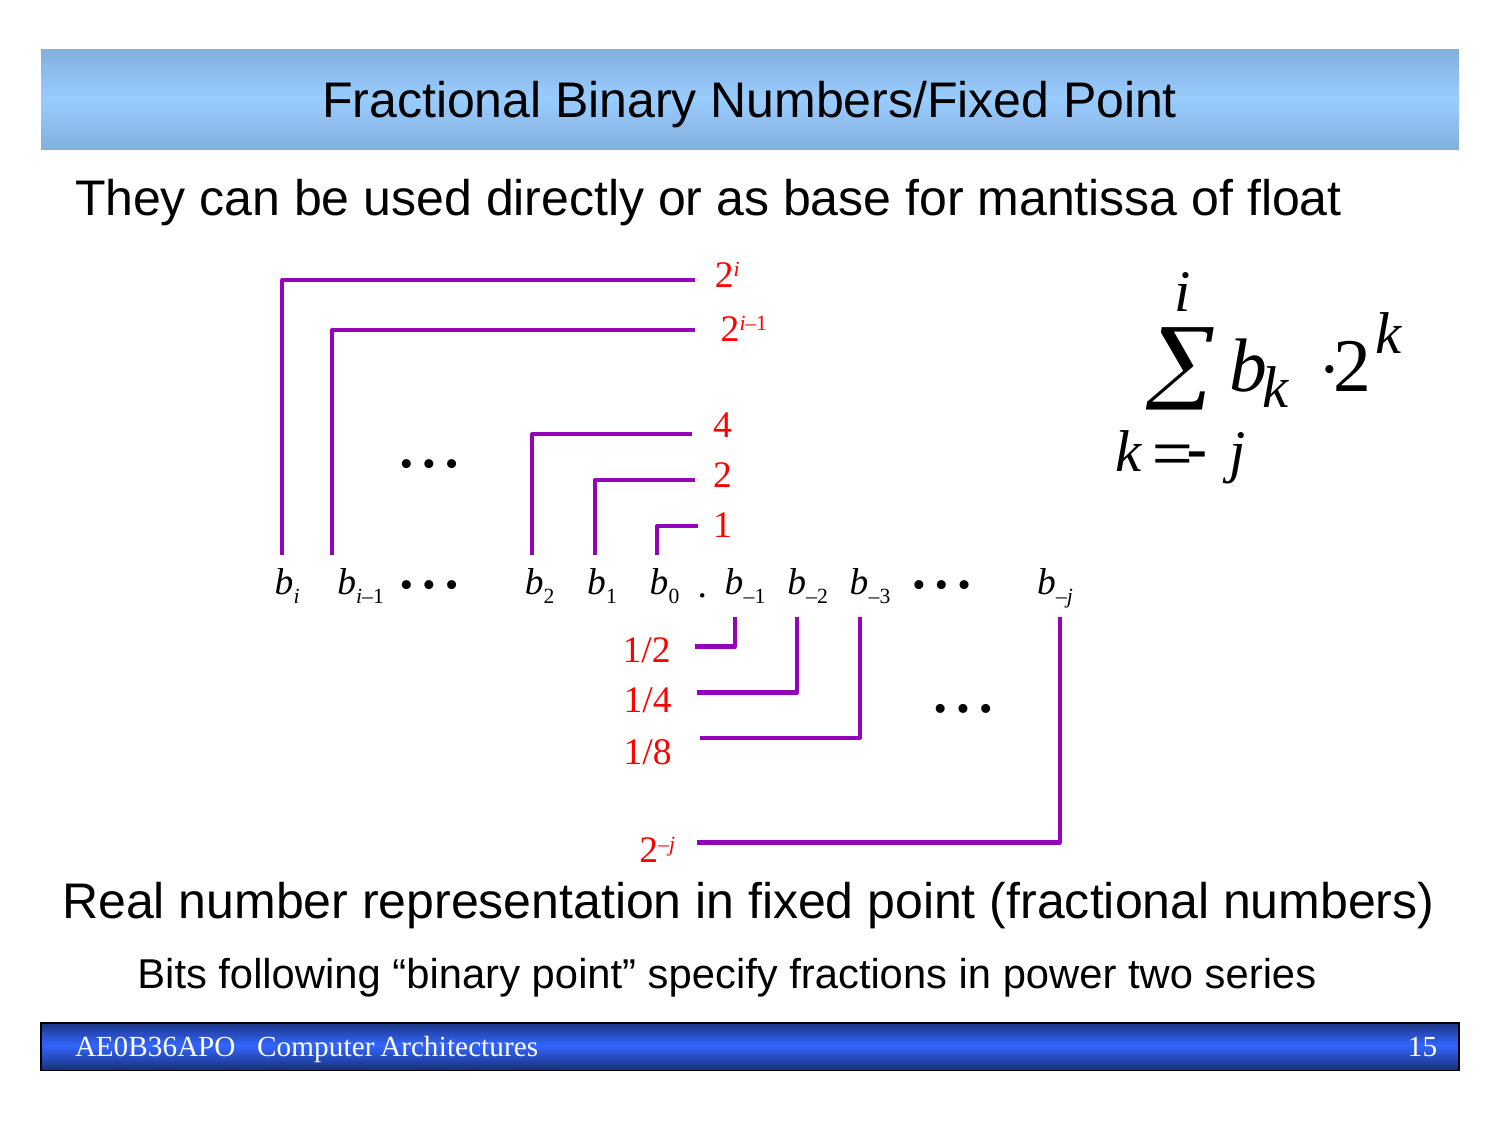

# Fractional Binary Numbers/Fixed Point
They can be used directly or as base for mantissa of float
2i
2i–1
4
• • •
2
1
bi
bi–1
• • •
b2
b1
b0
.
b–1
b–2
b–3
• • •
b–j
1/2
• • •
1/4
1/8
2–j
Real number representation in fixed point (fractional numbers)
Bits following “binary point” specify fractions in power two series
AE0B36APO Computer Architectures
15